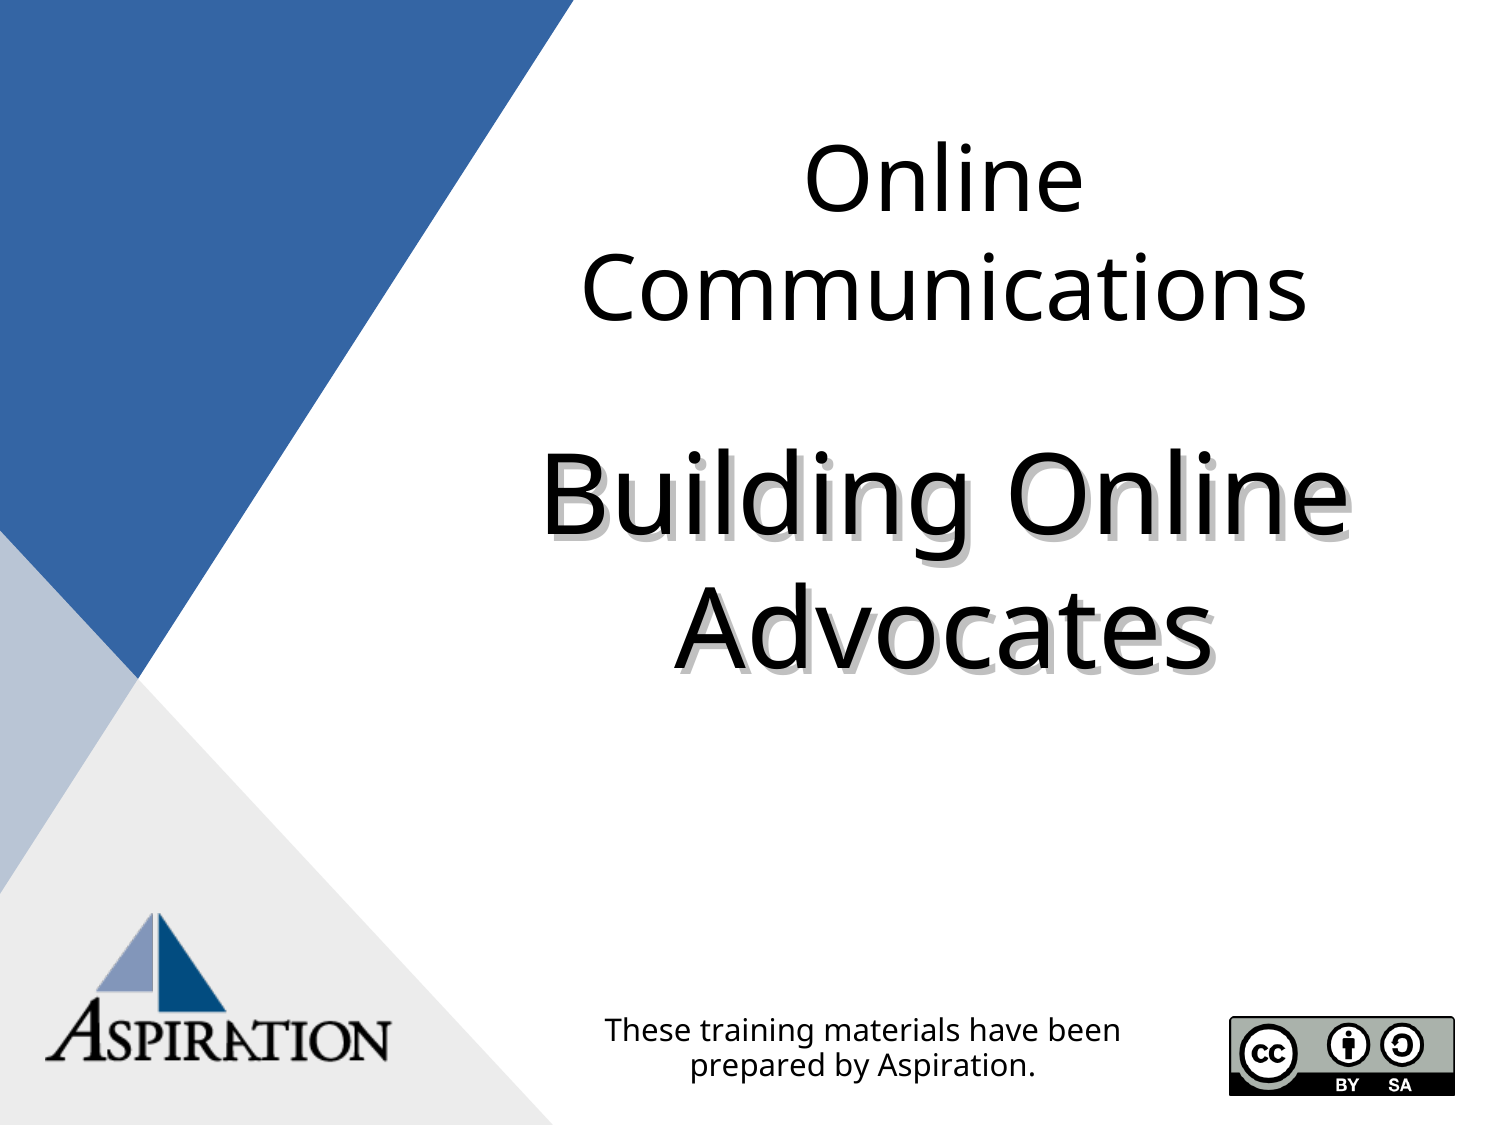

# Online Communications
Building Online Advocates
These training materials have been prepared by Aspiration.